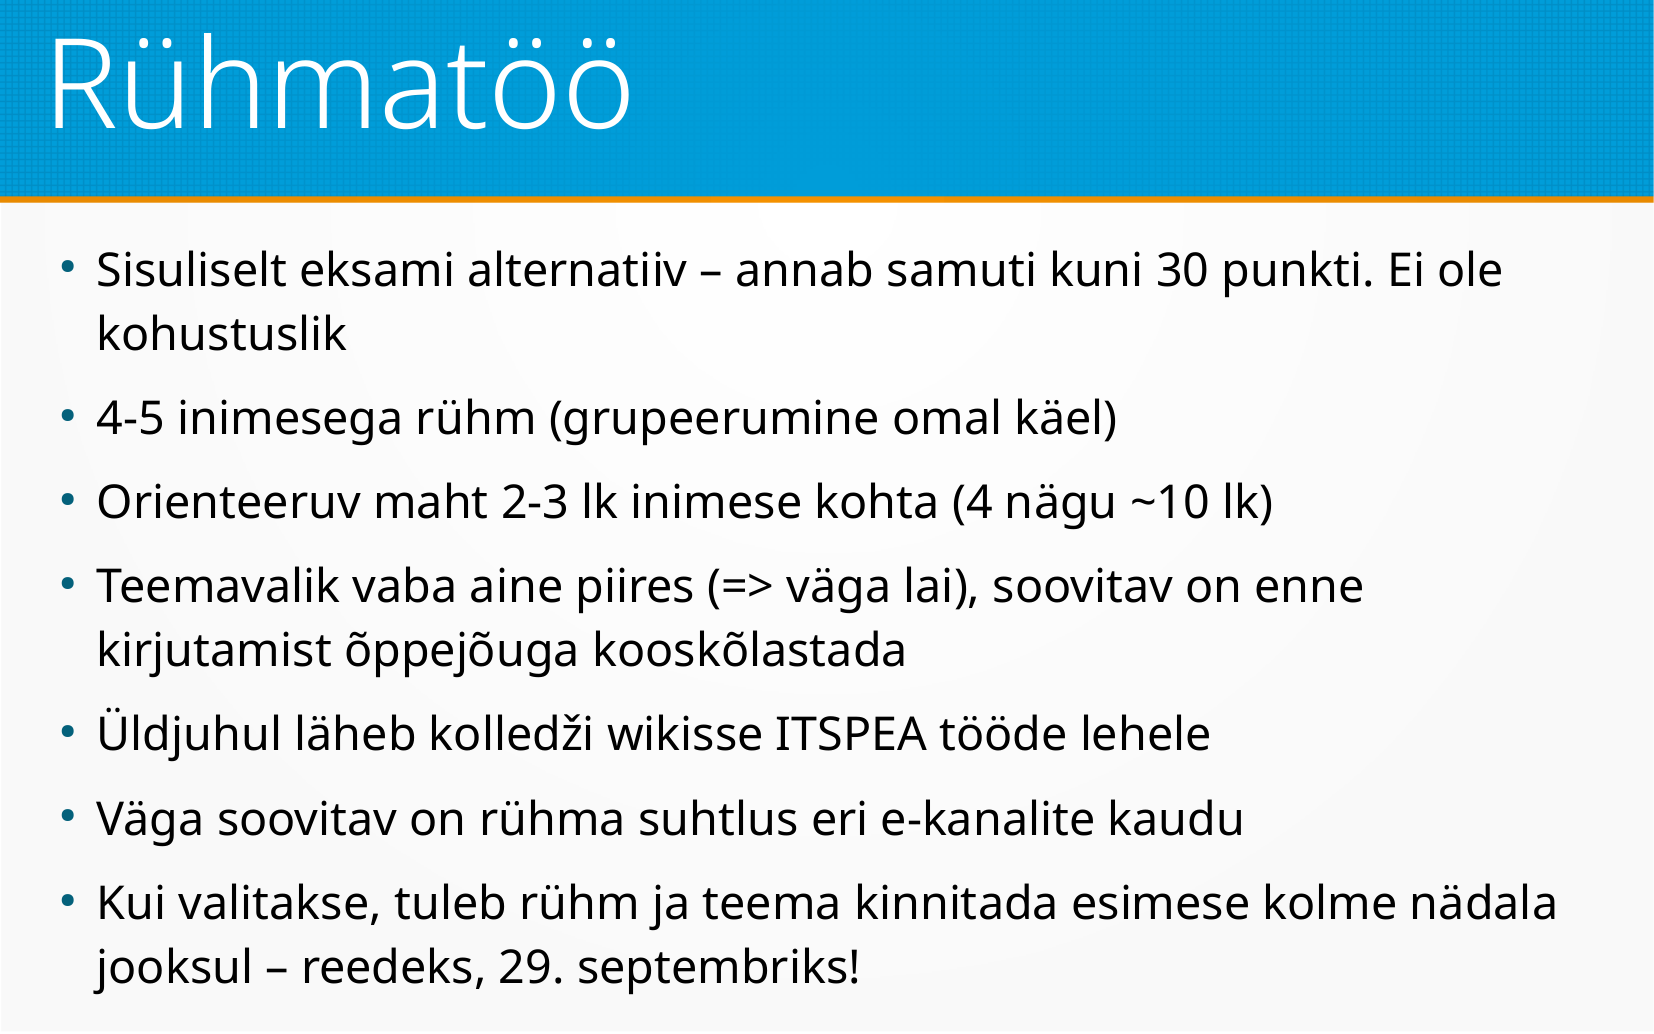

# Rühmatöö
Sisuliselt eksami alternatiiv – annab samuti kuni 30 punkti. Ei ole kohustuslik
4-5 inimesega rühm (grupeerumine omal käel)
Orienteeruv maht 2-3 lk inimese kohta (4 nägu ~10 lk)
Teemavalik vaba aine piires (=> väga lai), soovitav on enne kirjutamist õppejõuga kooskõlastada
Üldjuhul läheb kolledži wikisse ITSPEA tööde lehele
Väga soovitav on rühma suhtlus eri e-kanalite kaudu
Kui valitakse, tuleb rühm ja teema kinnitada esimese kolme nädala jooksul – reedeks, 29. septembriks!